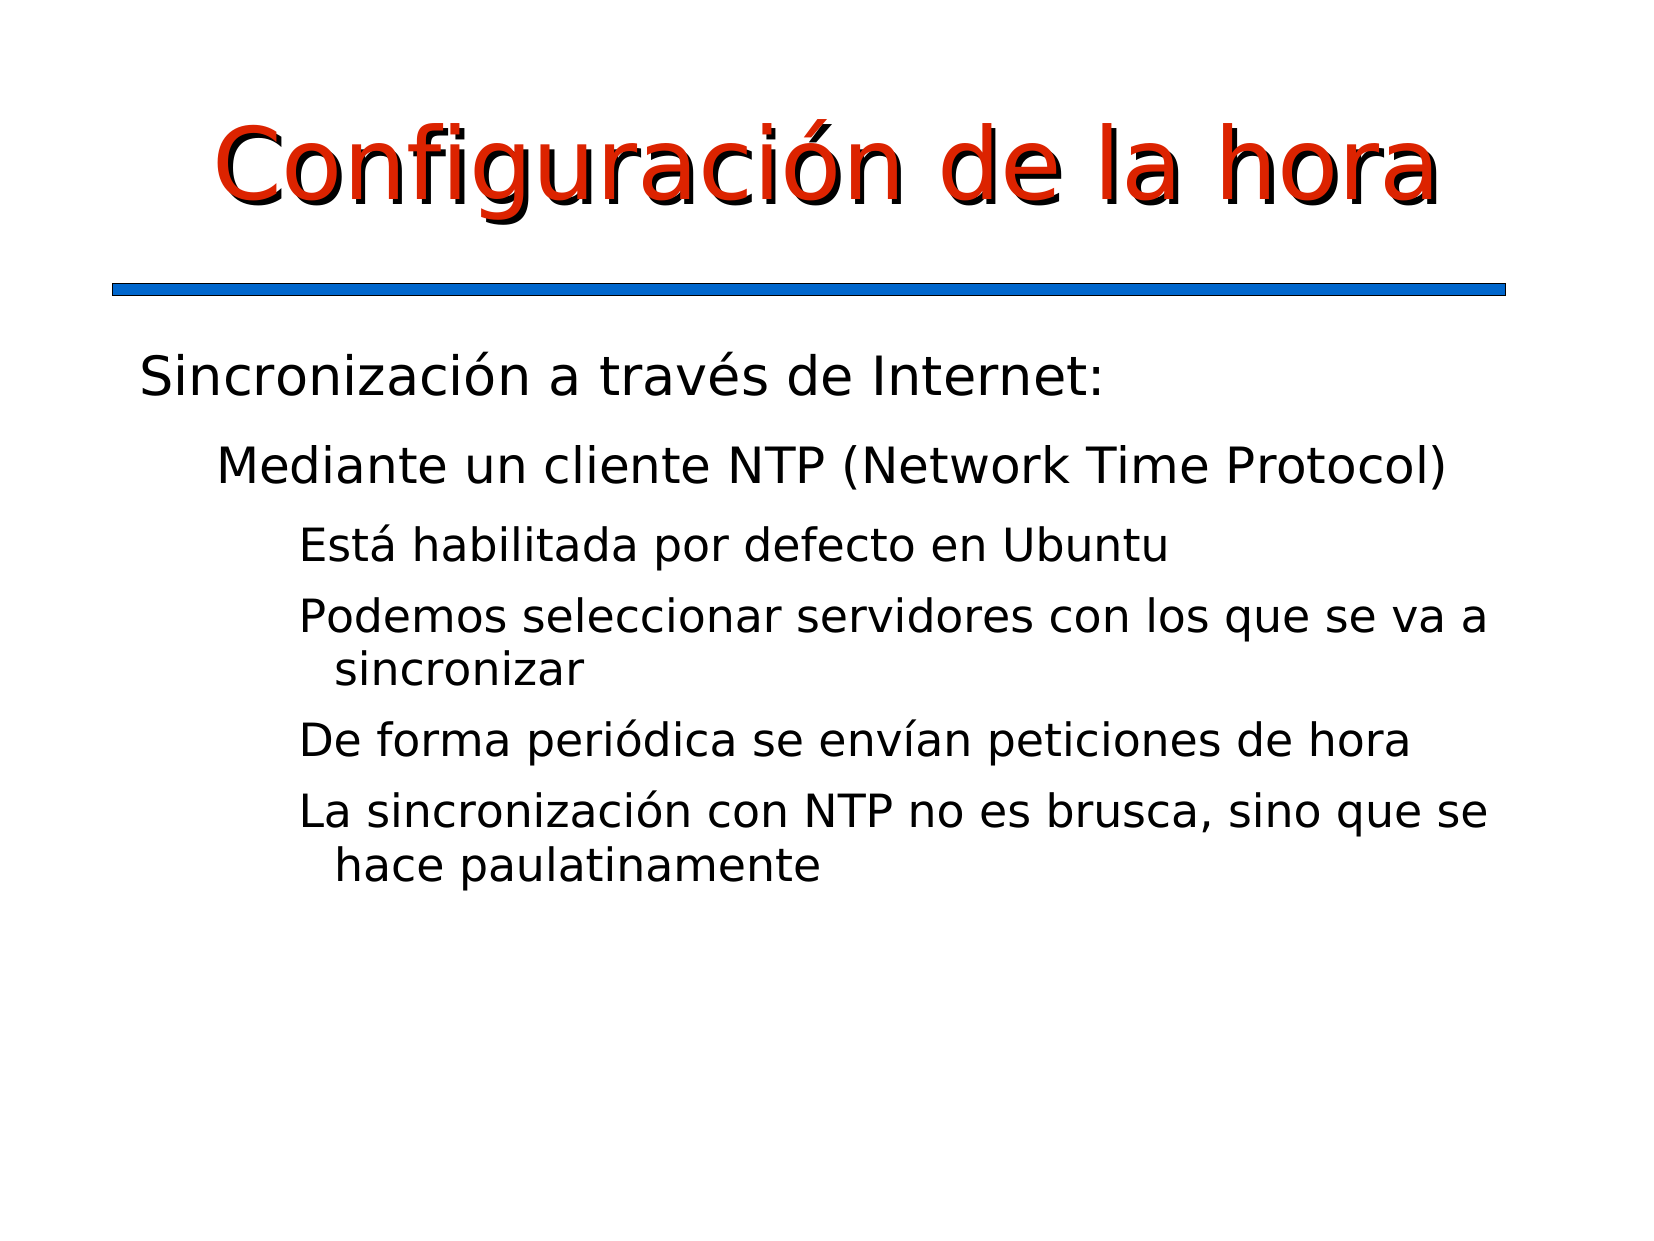

# Configuración de la hora
Sincronización a través de Internet:
Mediante un cliente NTP (Network Time Protocol)
Está habilitada por defecto en Ubuntu
Podemos seleccionar servidores con los que se va a sincronizar
De forma periódica se envían peticiones de hora
La sincronización con NTP no es brusca, sino que se hace paulatinamente